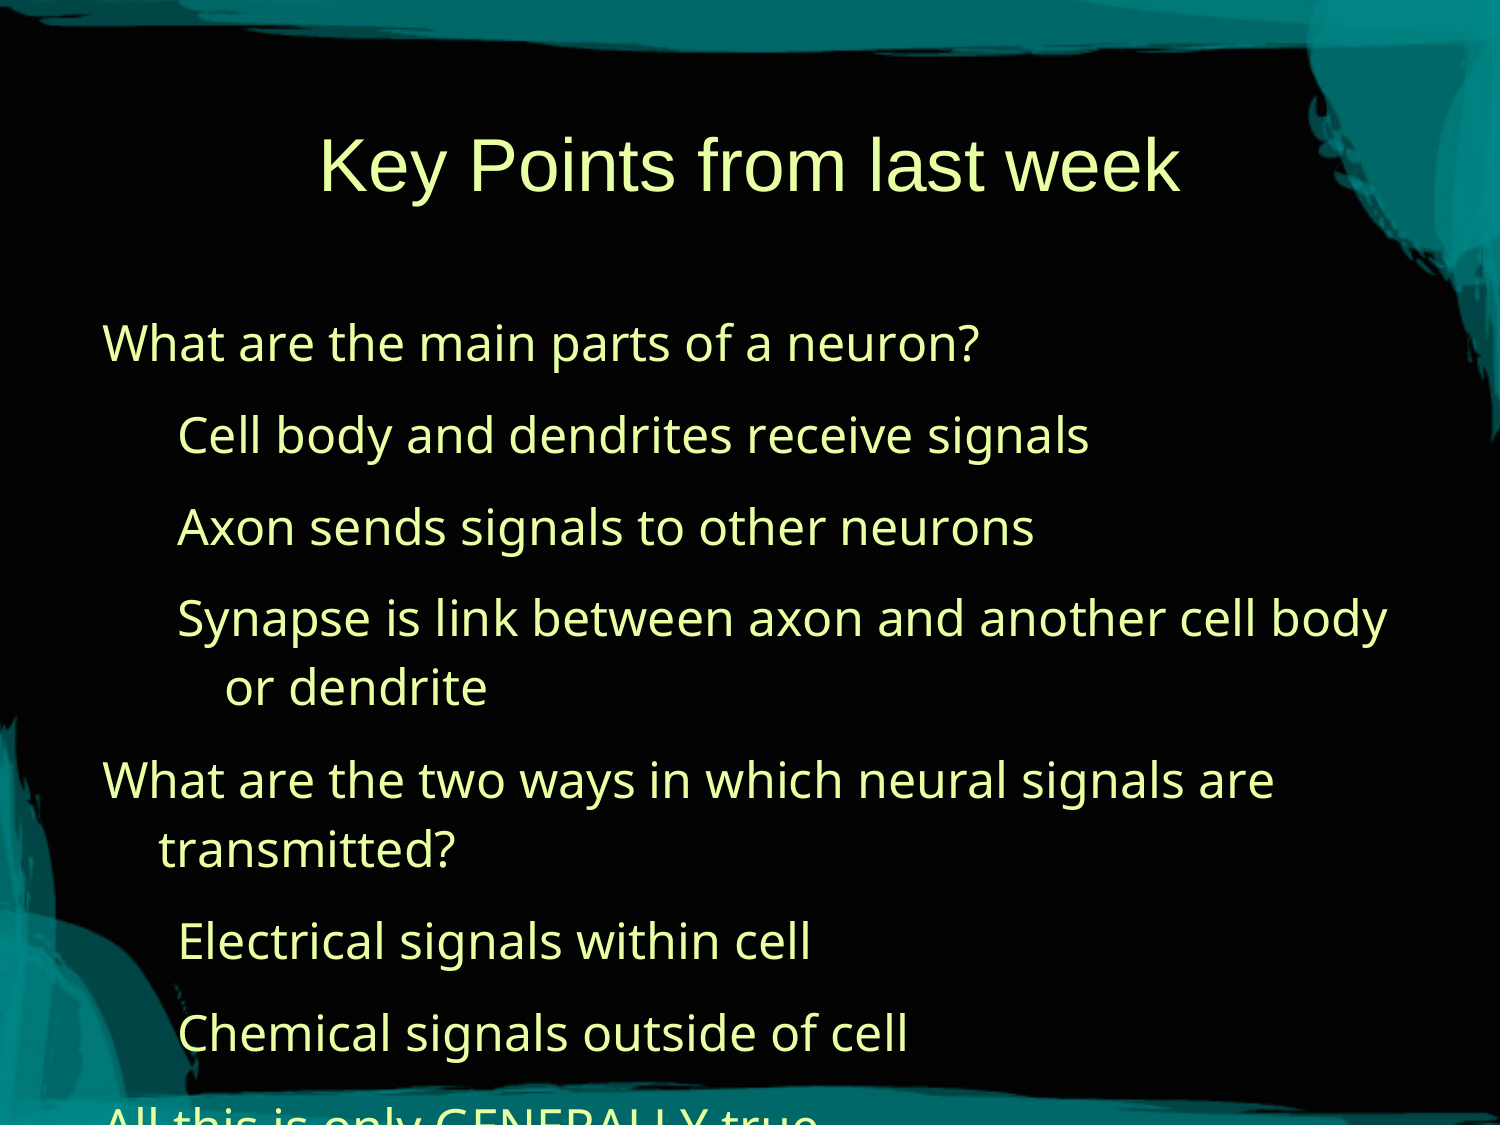

# Key Points from last week
What are the main parts of a neuron?
Cell body and dendrites receive signals
Axon sends signals to other neurons
Synapse is link between axon and another cell body or dendrite
What are the two ways in which neural signals are transmitted?
Electrical signals within cell
Chemical signals outside of cell
All this is only GENERALLY true